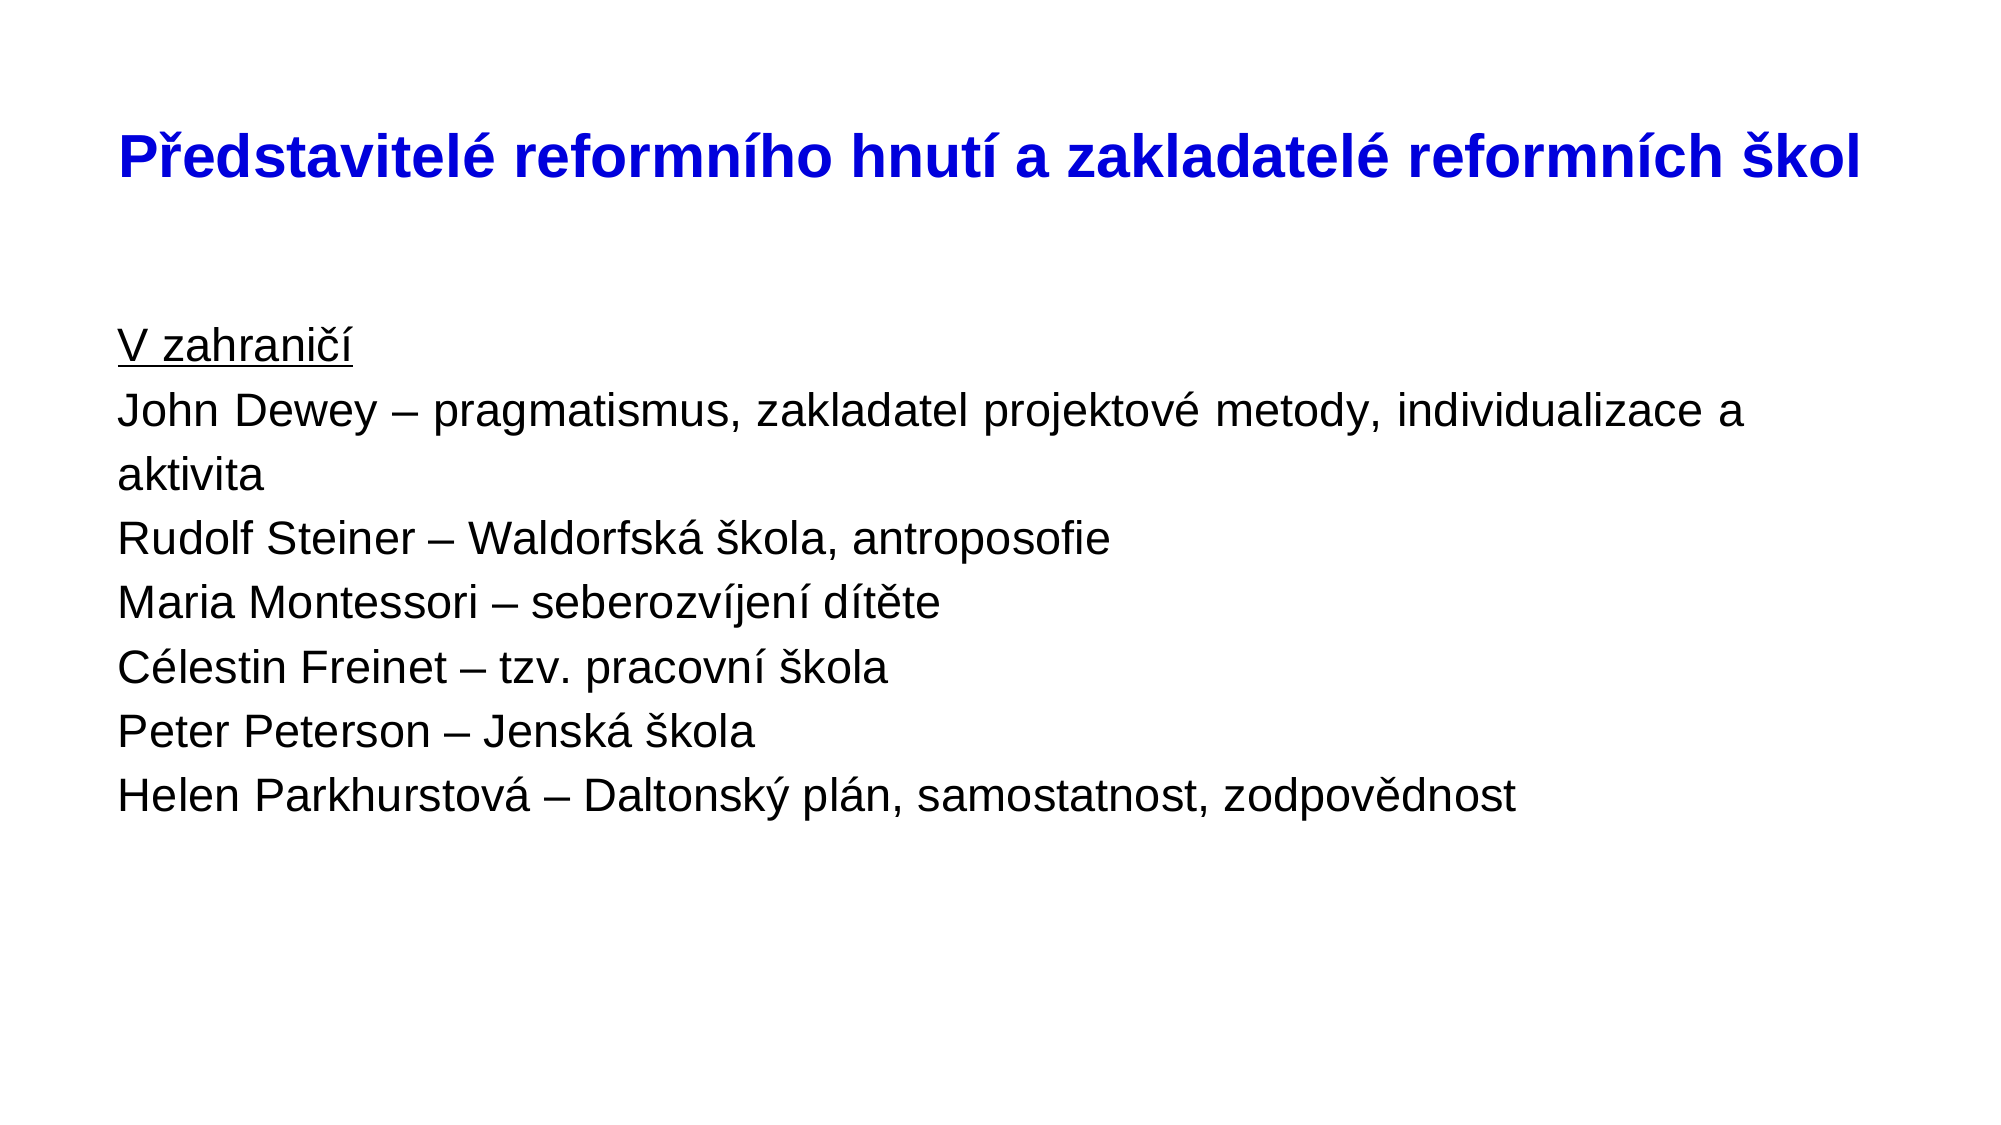

# Představitelé reformního hnutí a zakladatelé reformních škol
V zahraničí
John Dewey – pragmatismus, zakladatel projektové metody, individualizace a aktivita
Rudolf Steiner – Waldorfská škola, antroposofie
Maria Montessori – seberozvíjení dítěte
Célestin Freinet – tzv. pracovní škola
Peter Peterson – Jenská škola
Helen Parkhurstová – Daltonský plán, samostatnost, zodpovědnost